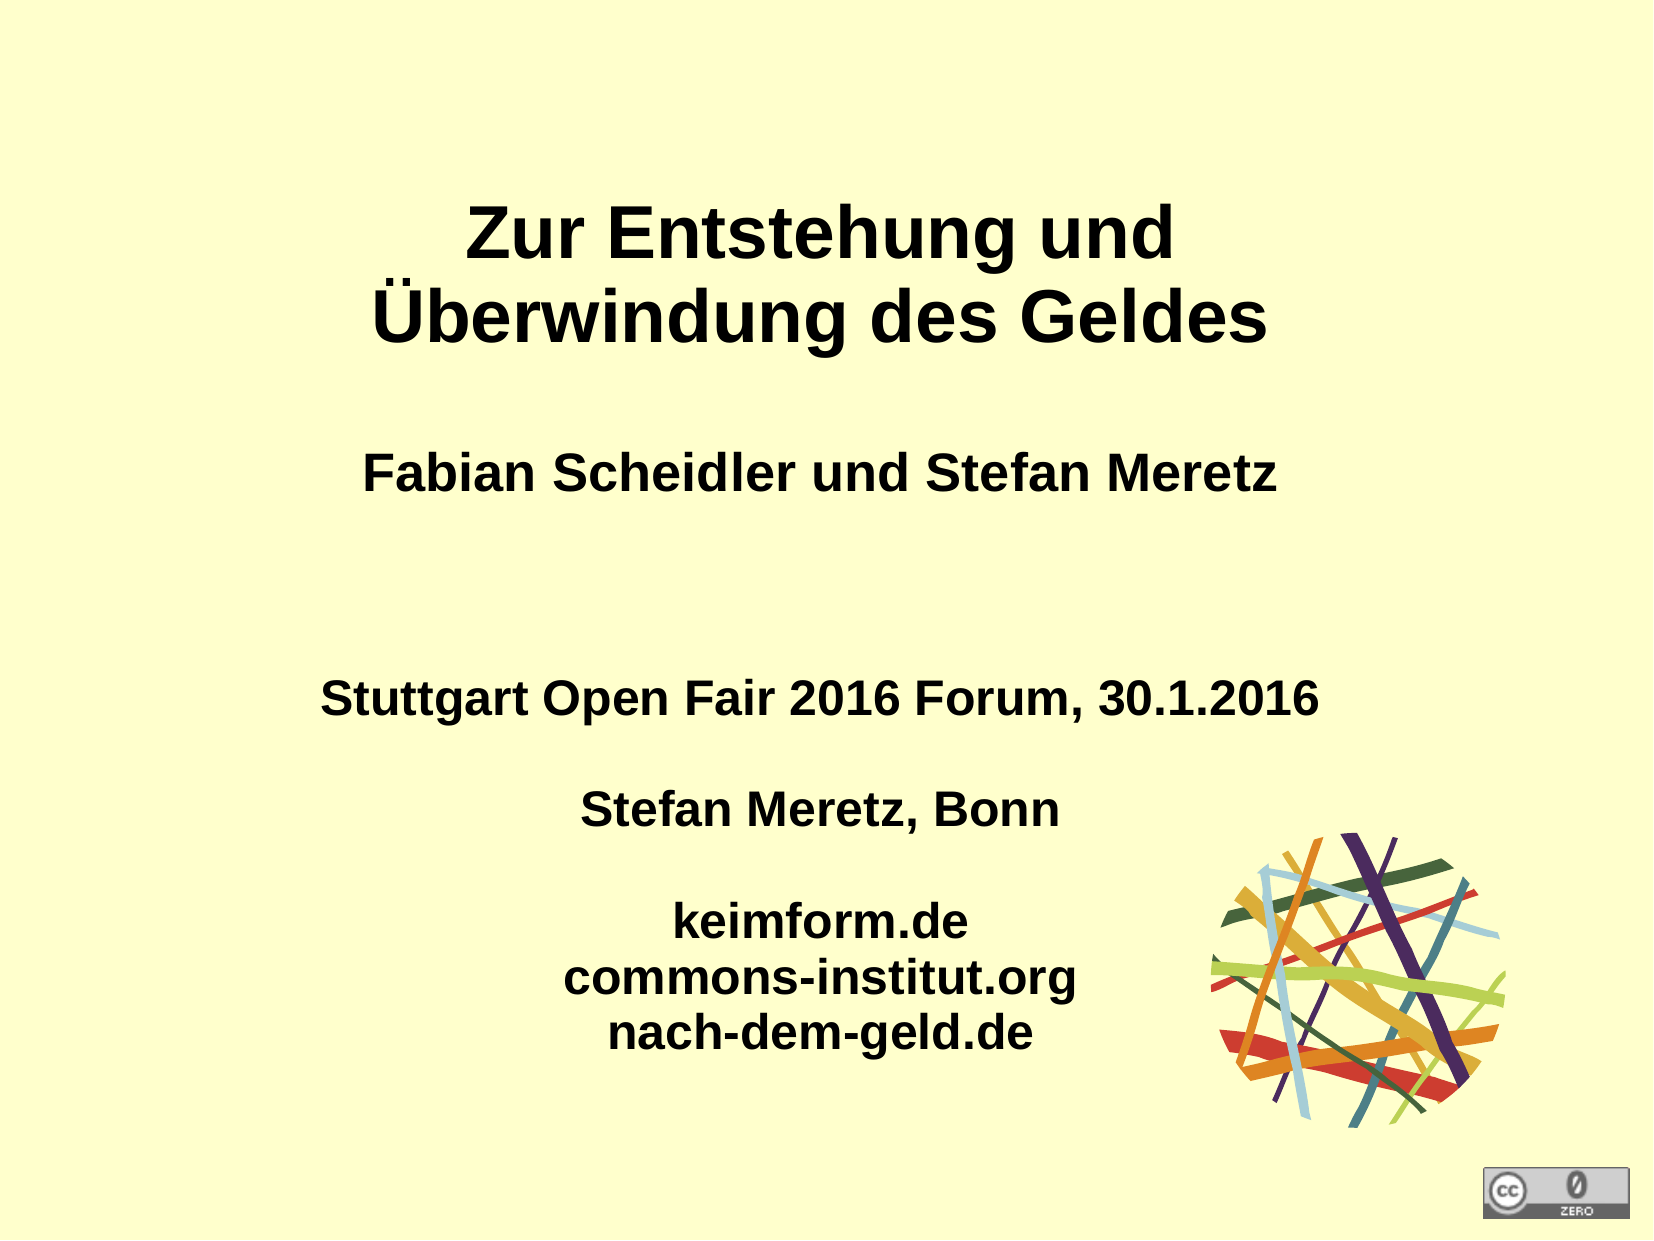

Zur Entstehung und
Überwindung des Geldes
Fabian Scheidler und Stefan Meretz
Stuttgart Open Fair 2016 Forum, 30.1.2016
Stefan Meretz, Bonn
keimform.de
commons-institut.org
nach-dem-geld.de